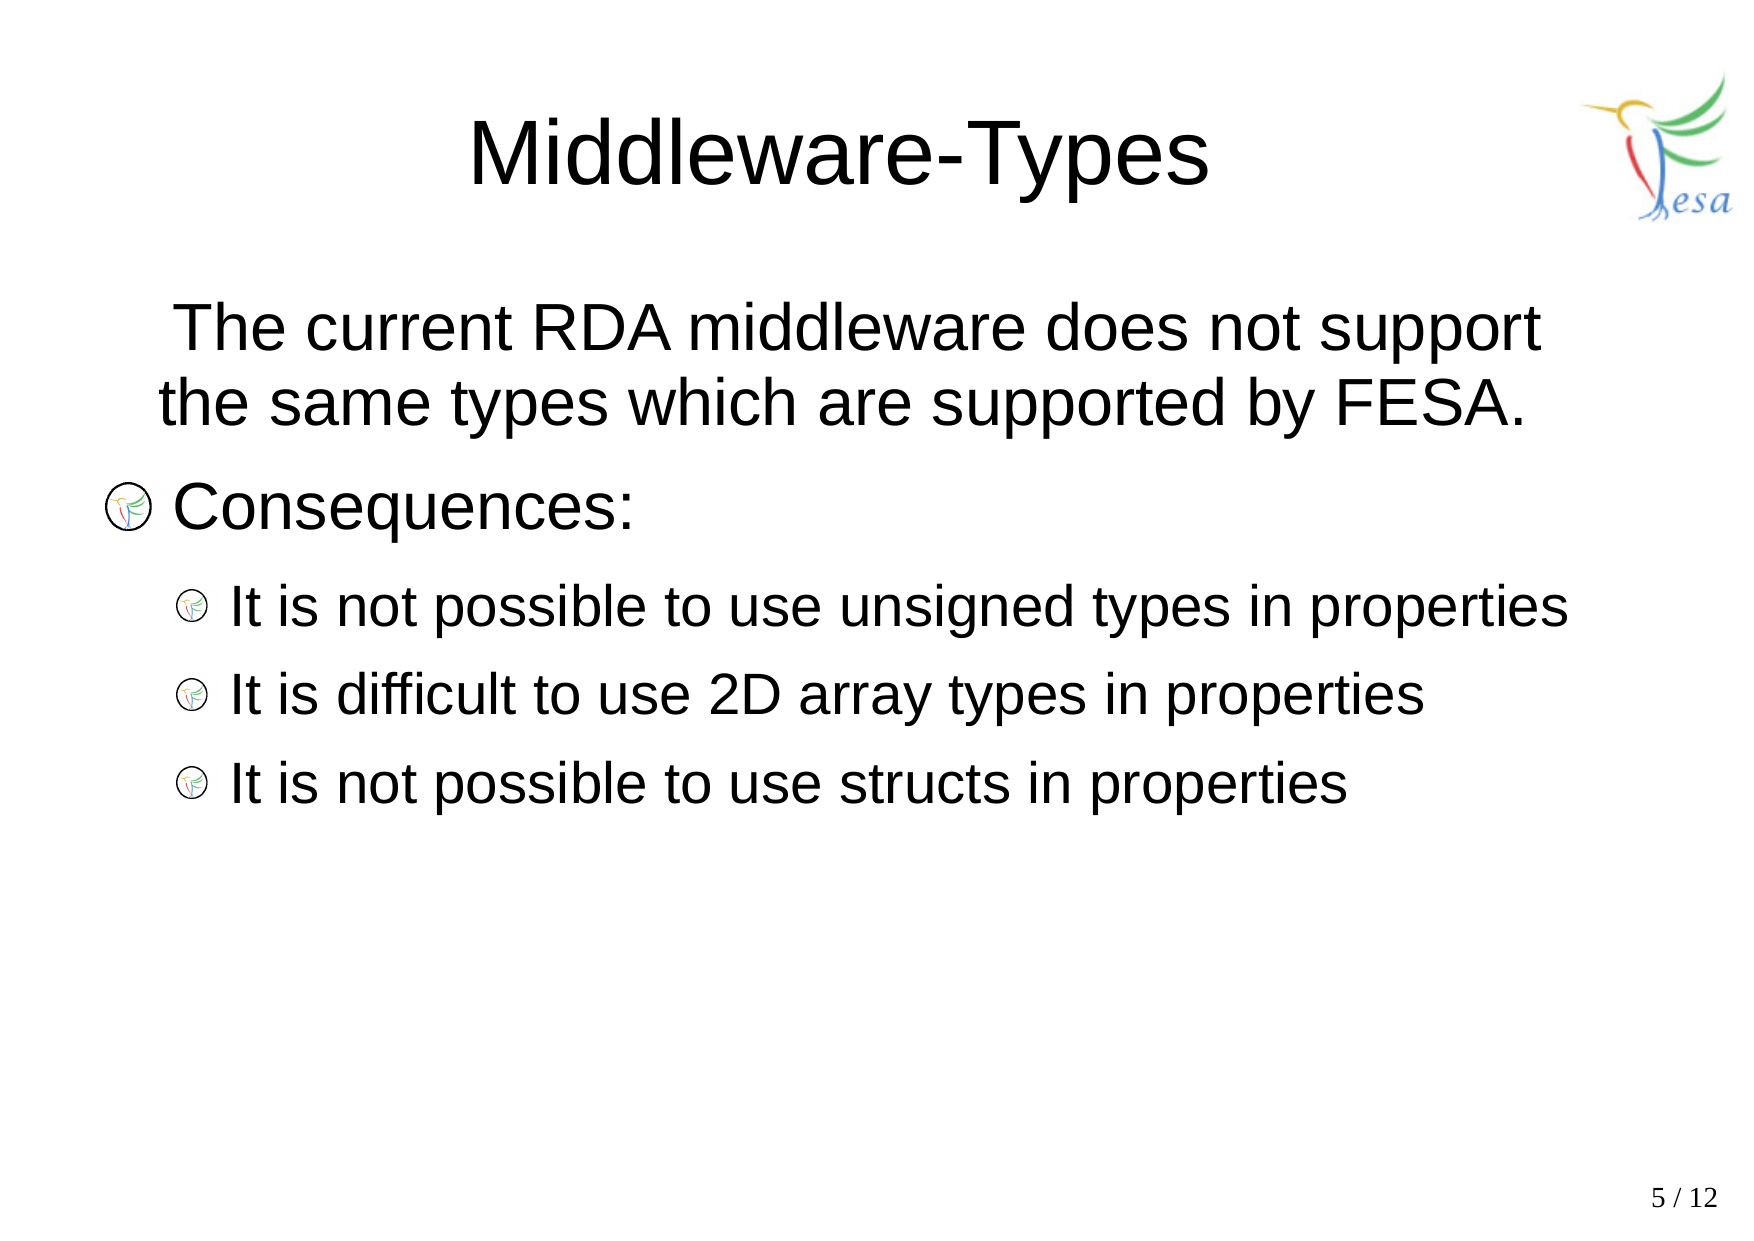

# Middleware-Types
The current RDA middleware does not support the same types which are supported by FESA.
Consequences:
It is not possible to use unsigned types in properties
It is difficult to use 2D array types in properties
It is not possible to use structs in properties
5